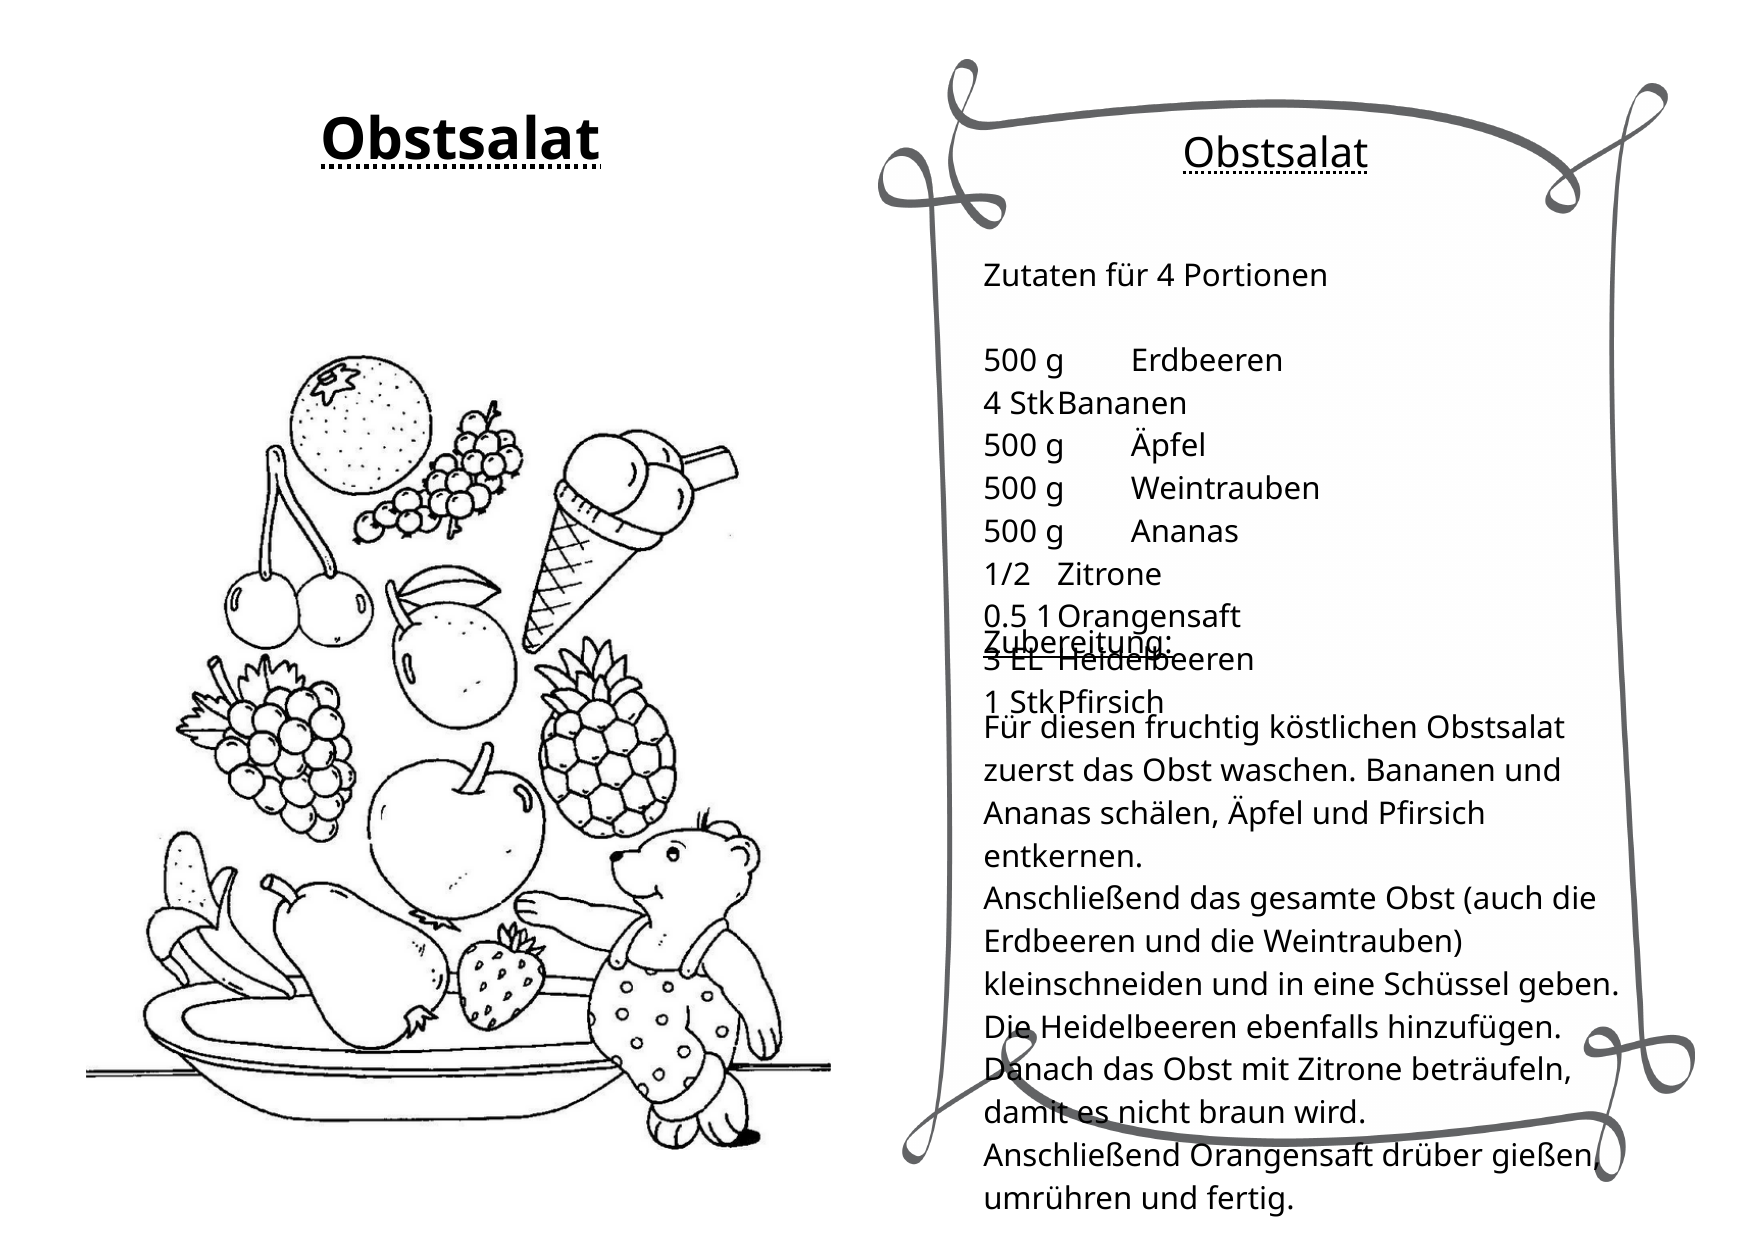

Obstsalat
Obstsalat
Zutaten für 4 Portionen
500 g	Erdbeeren
4 Stk	Bananen
500 g	Äpfel
500 g	Weintrauben
500 g	Ananas
1/2	Zitrone
0.5 1	Orangensaft
3 EL	Heidelbeeren
1 Stk	Pfirsich
Zubereitung:
Für diesen fruchtig köstlichen Obstsalat zuerst das Obst waschen. Bananen und Ananas schälen, Äpfel und Pfirsich entkernen.
Anschließend das gesamte Obst (auch die Erdbeeren und die Weintrauben) kleinschneiden und in eine Schüssel geben.
Die Heidelbeeren ebenfalls hinzufügen.
Danach das Obst mit Zitrone beträufeln, damit es nicht braun wird.
Anschließend Orangensaft drüber gießen, umrühren und fertig.
 Tipps zum Rezept:
 Den fertigen Obstsalat in Obstschalen einfüllen und
 servieren, mit Sahne dekorieren.